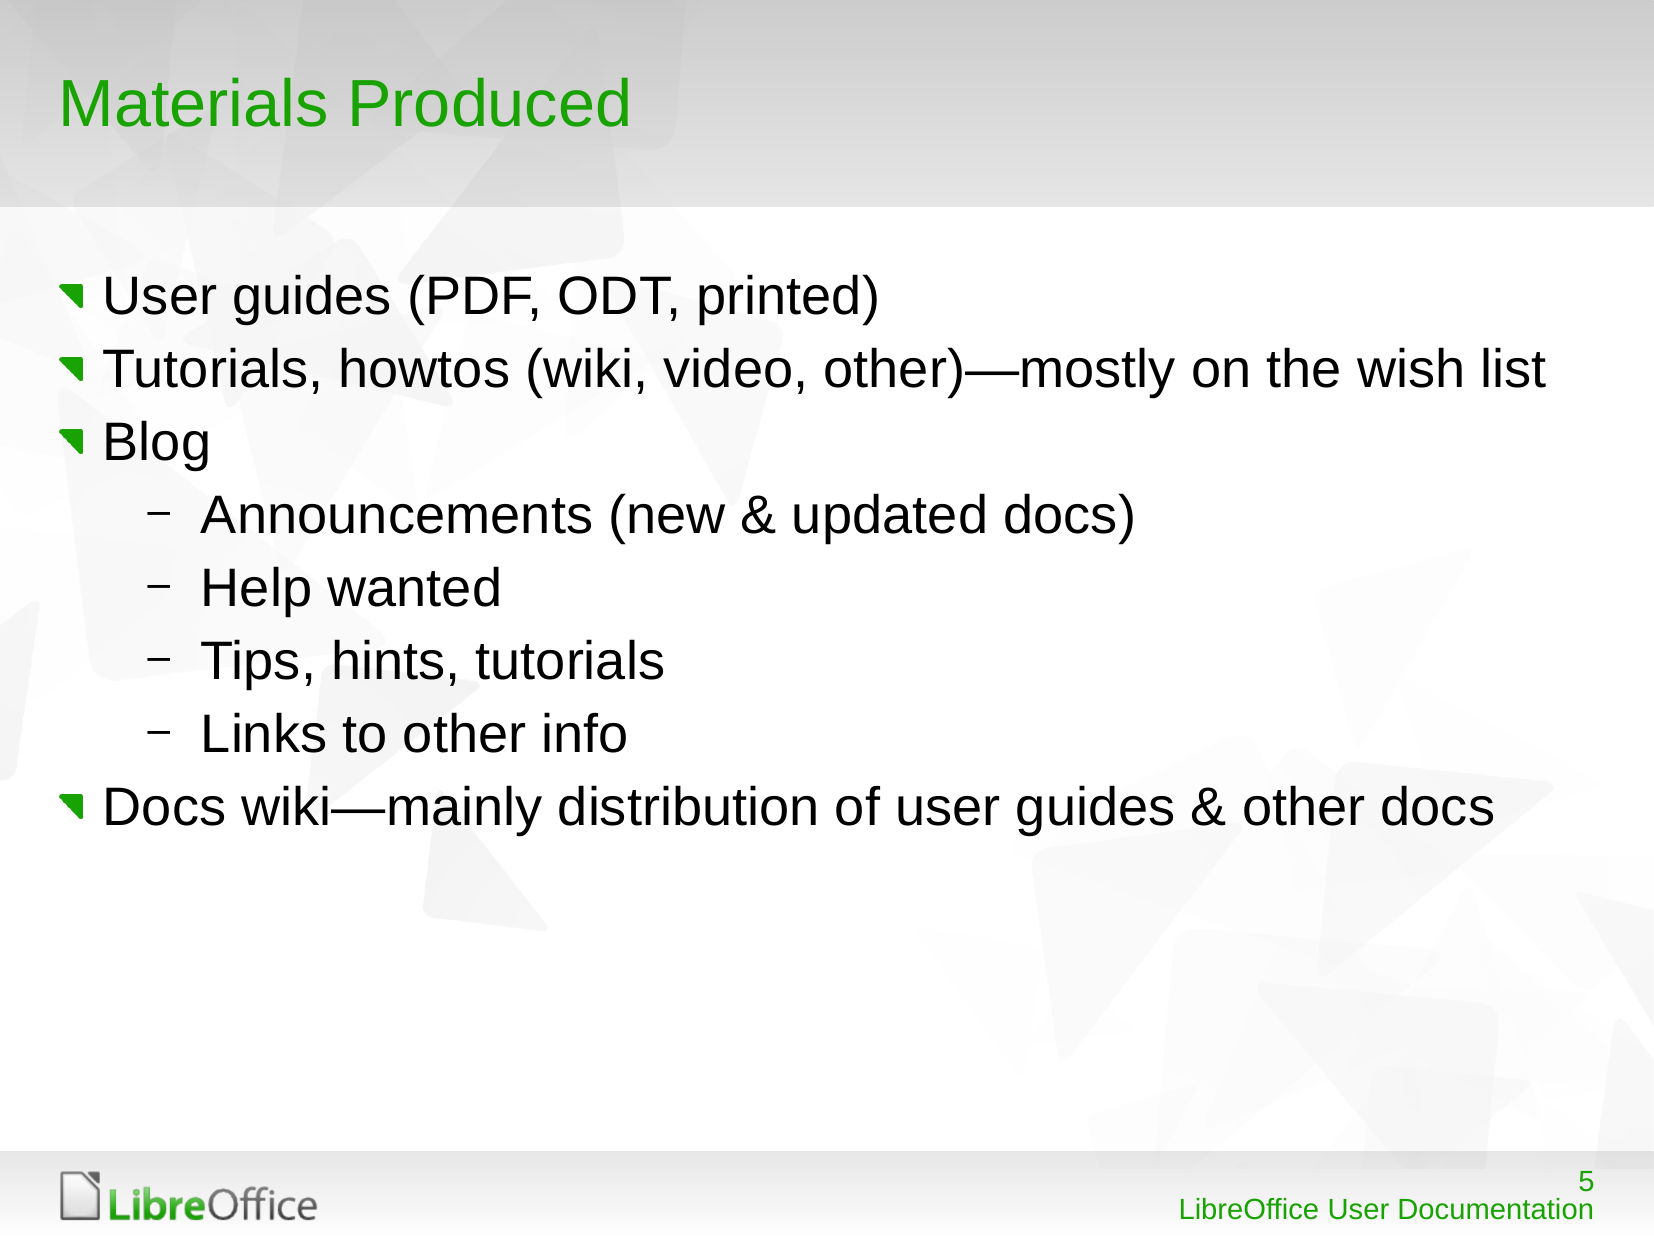

# Materials Produced
User guides (PDF, ODT, printed)
Tutorials, howtos (wiki, video, other)—mostly on the wish list
Blog
Announcements (new & updated docs)
Help wanted
Tips, hints, tutorials
Links to other info
Docs wiki—mainly distribution of user guides & other docs
5
LibreOffice User Documentation